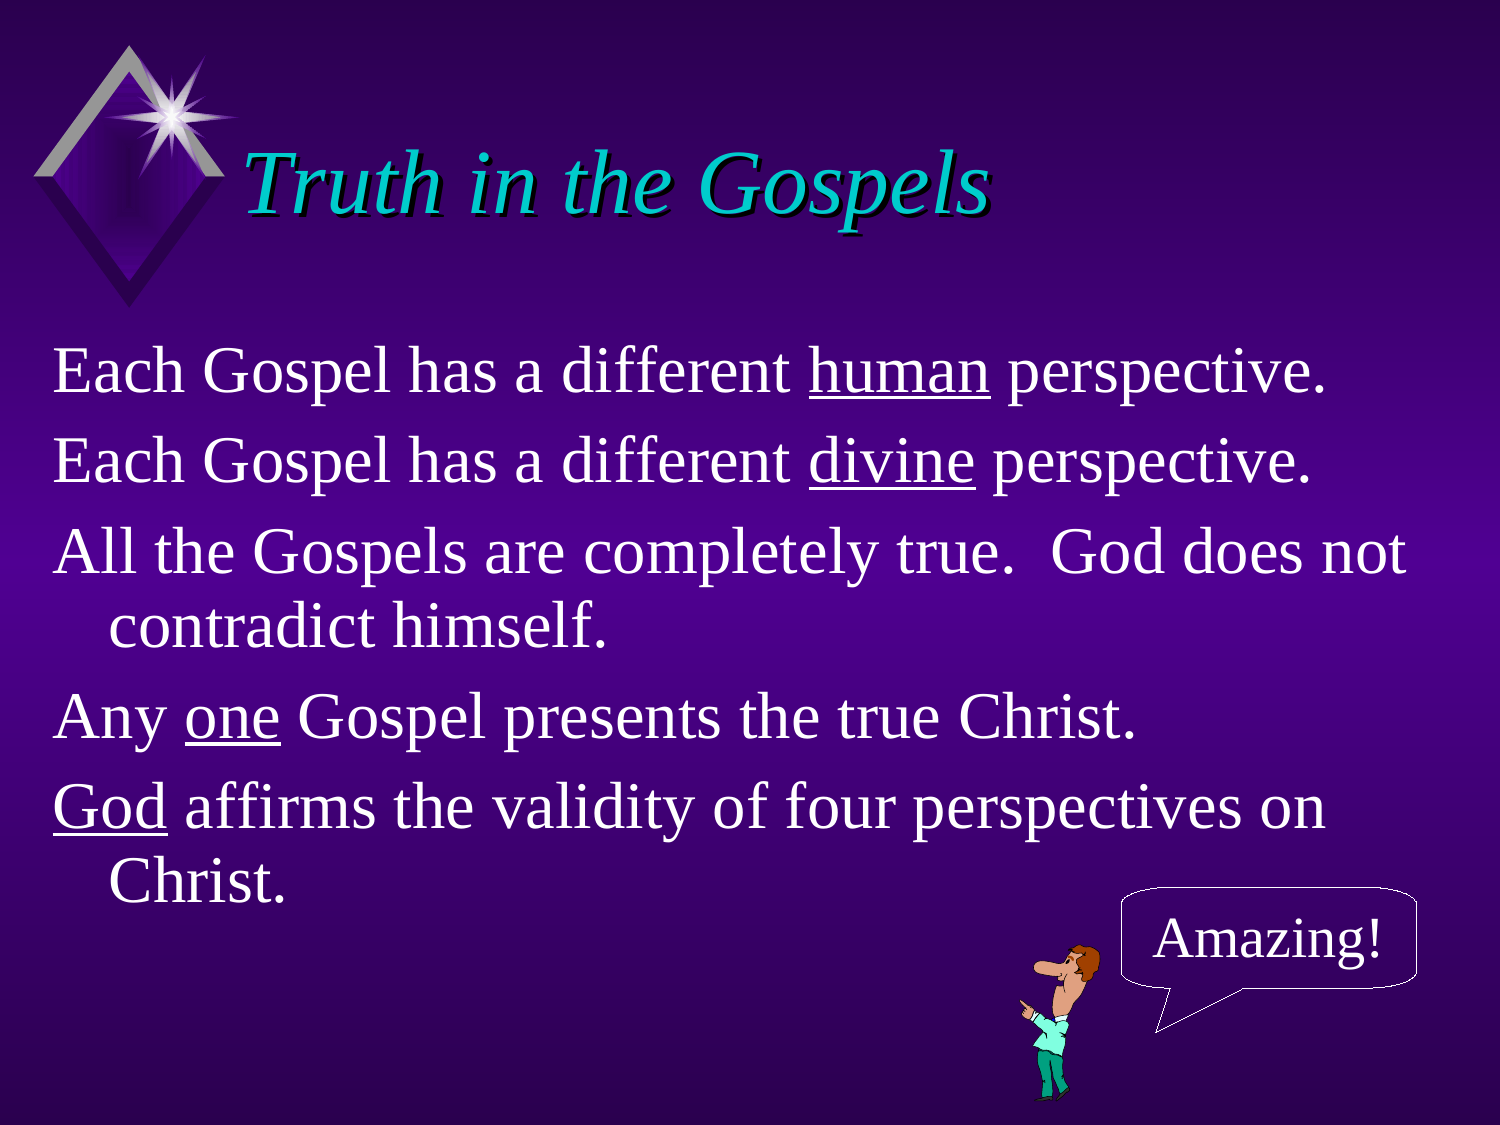

# Truth in the Gospels
Each Gospel has a different human perspective.
Each Gospel has a different divine perspective.
All the Gospels are completely true. God does not contradict himself.
Any one Gospel presents the true Christ.
God affirms the validity of four perspectives on Christ.
Amazing!